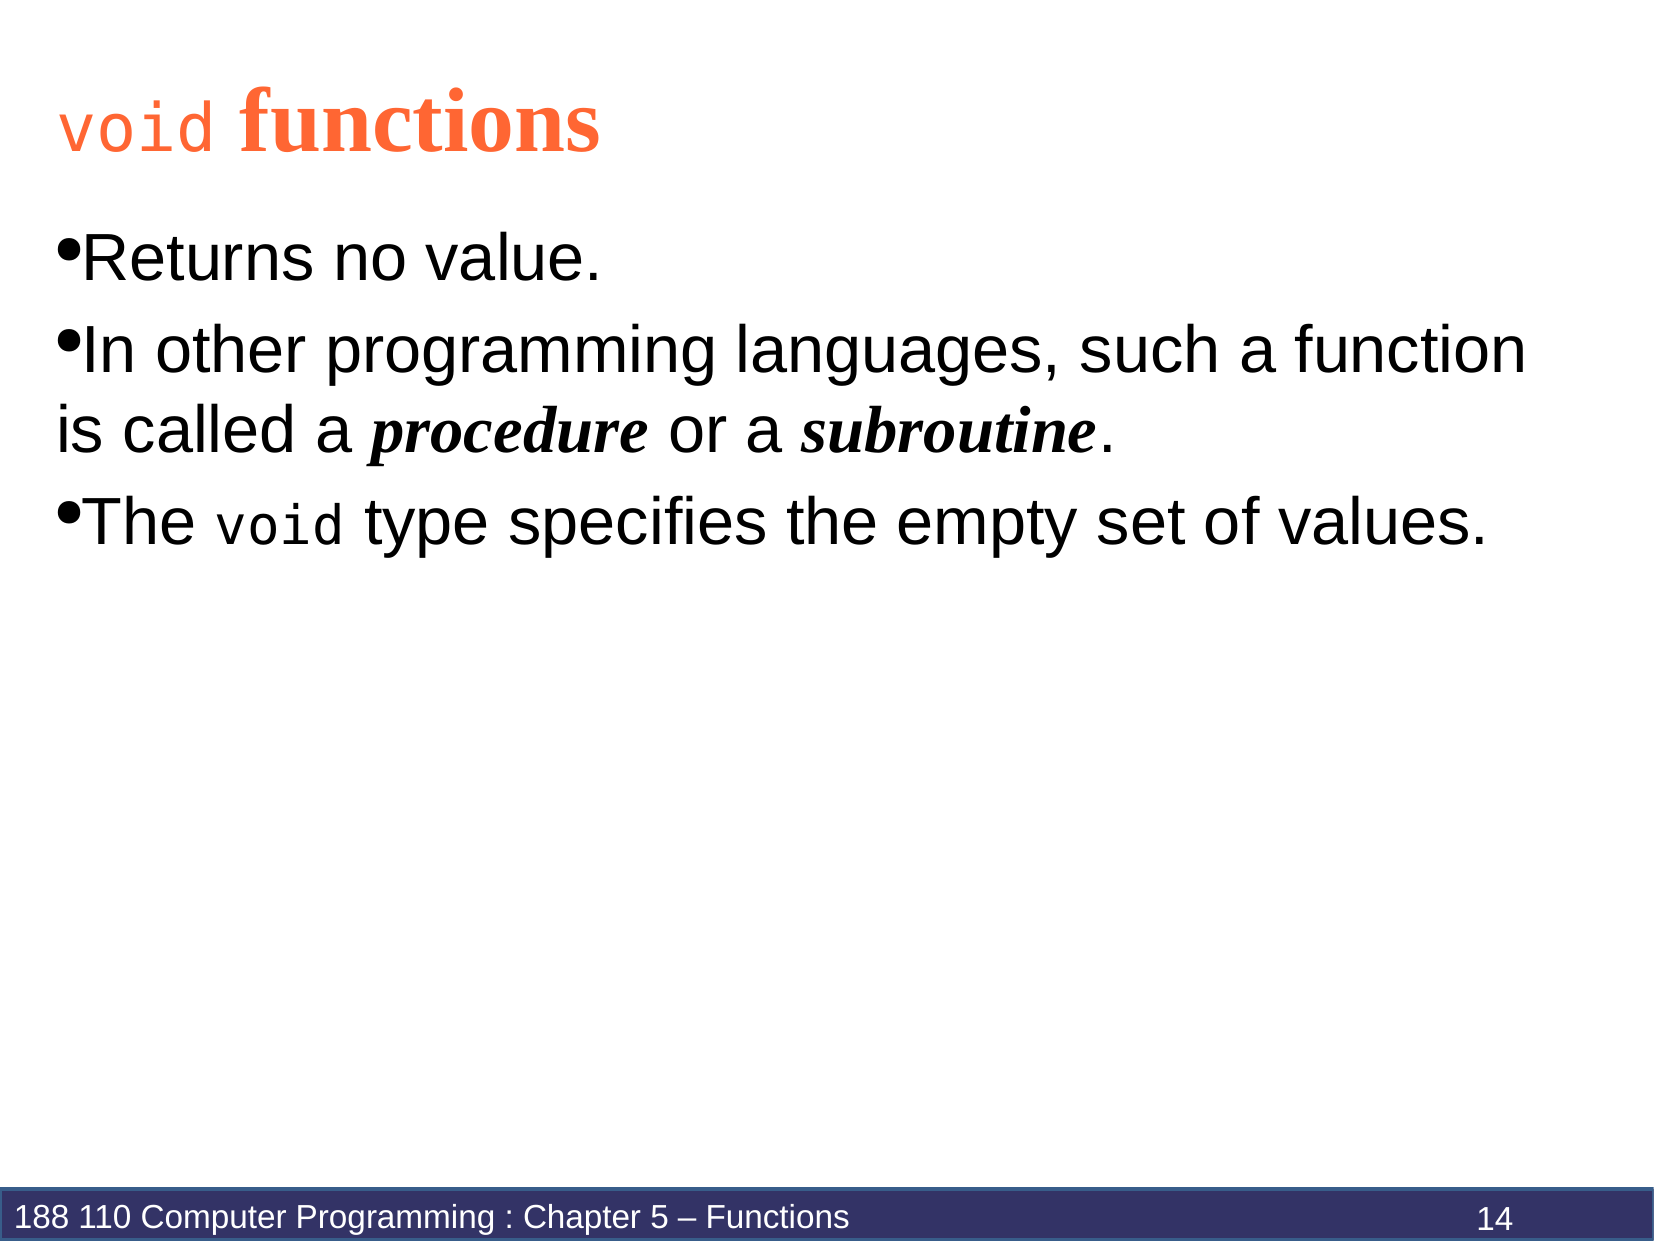

# void functions
Returns no value.
In other programming languages, such a function is called a procedure or a subroutine.
The void type specifies the empty set of values.